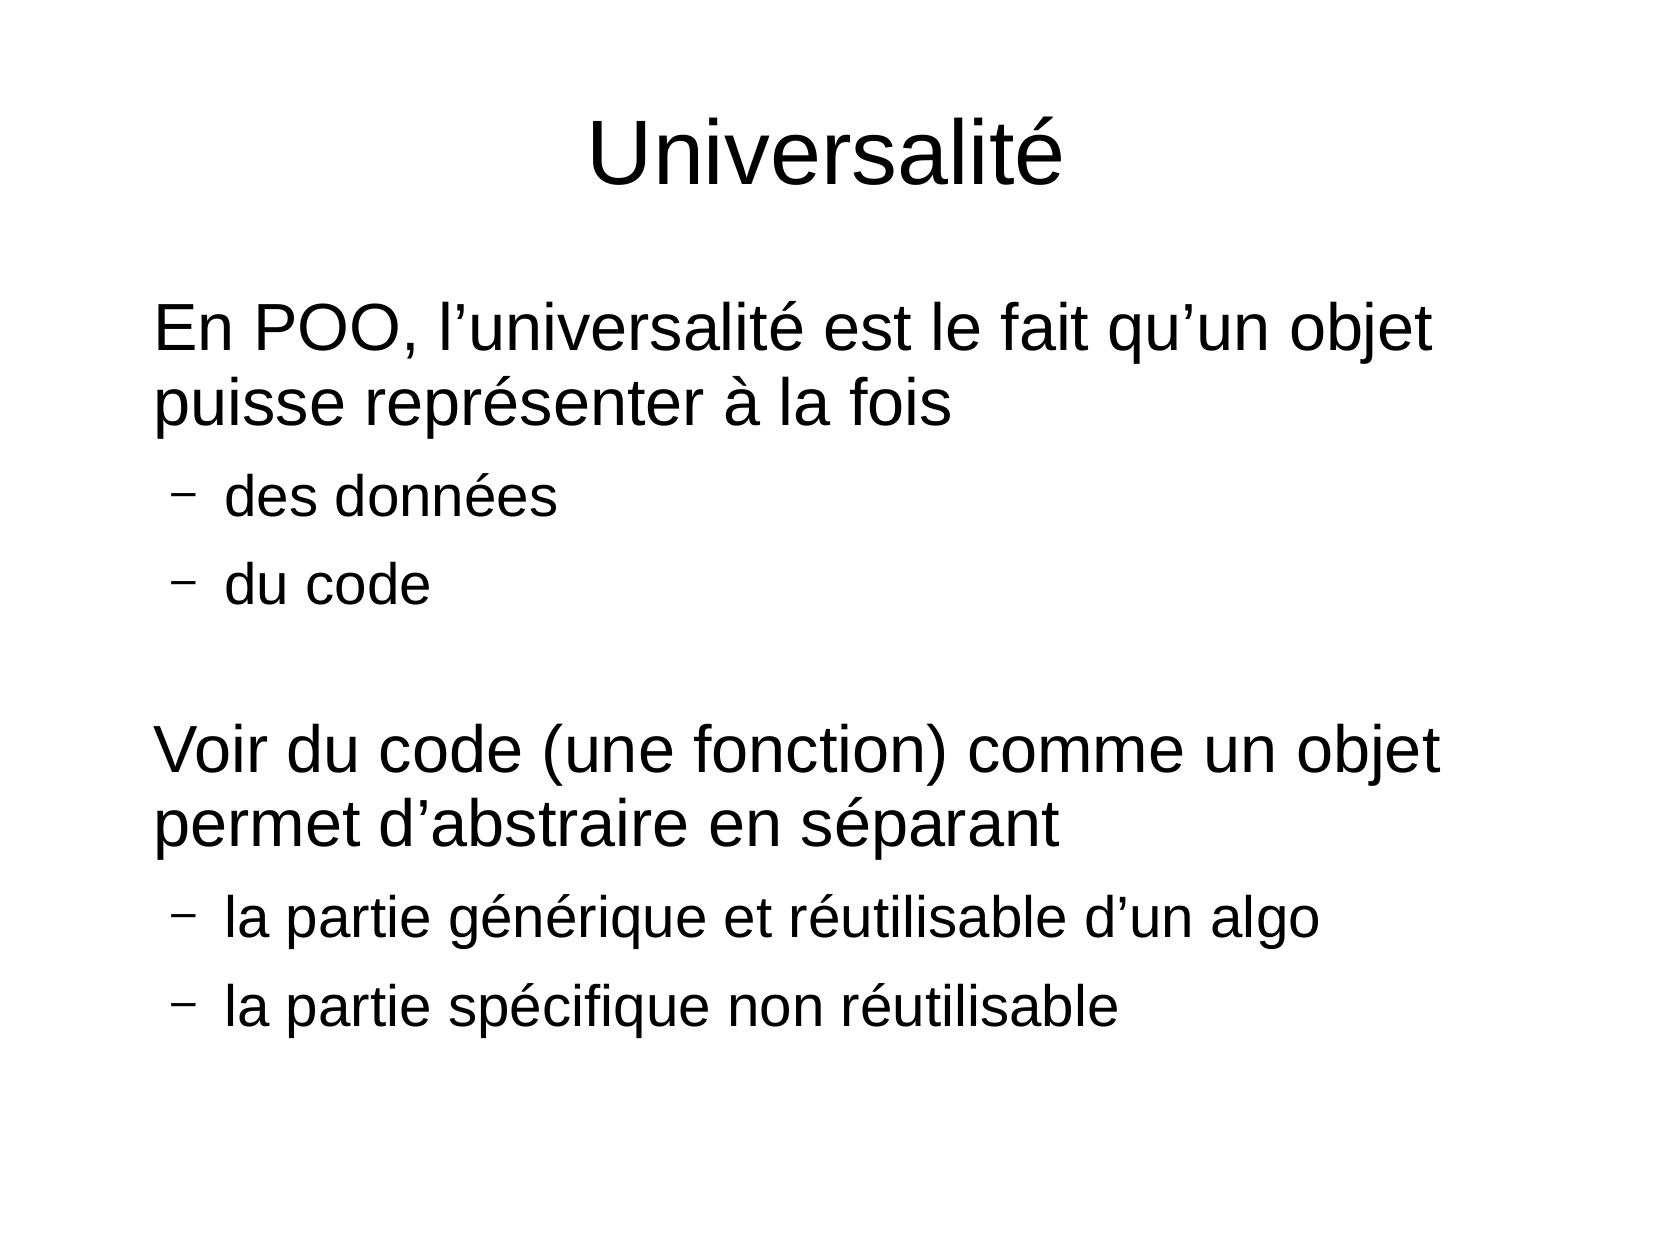

# Universalité
En POO, l’universalité est le fait qu’un objet puisse représenter à la fois
des données
du code
Voir du code (une fonction) comme un objet permet d’abstraire en séparant
la partie générique et réutilisable d’un algo
la partie spécifique non réutilisable